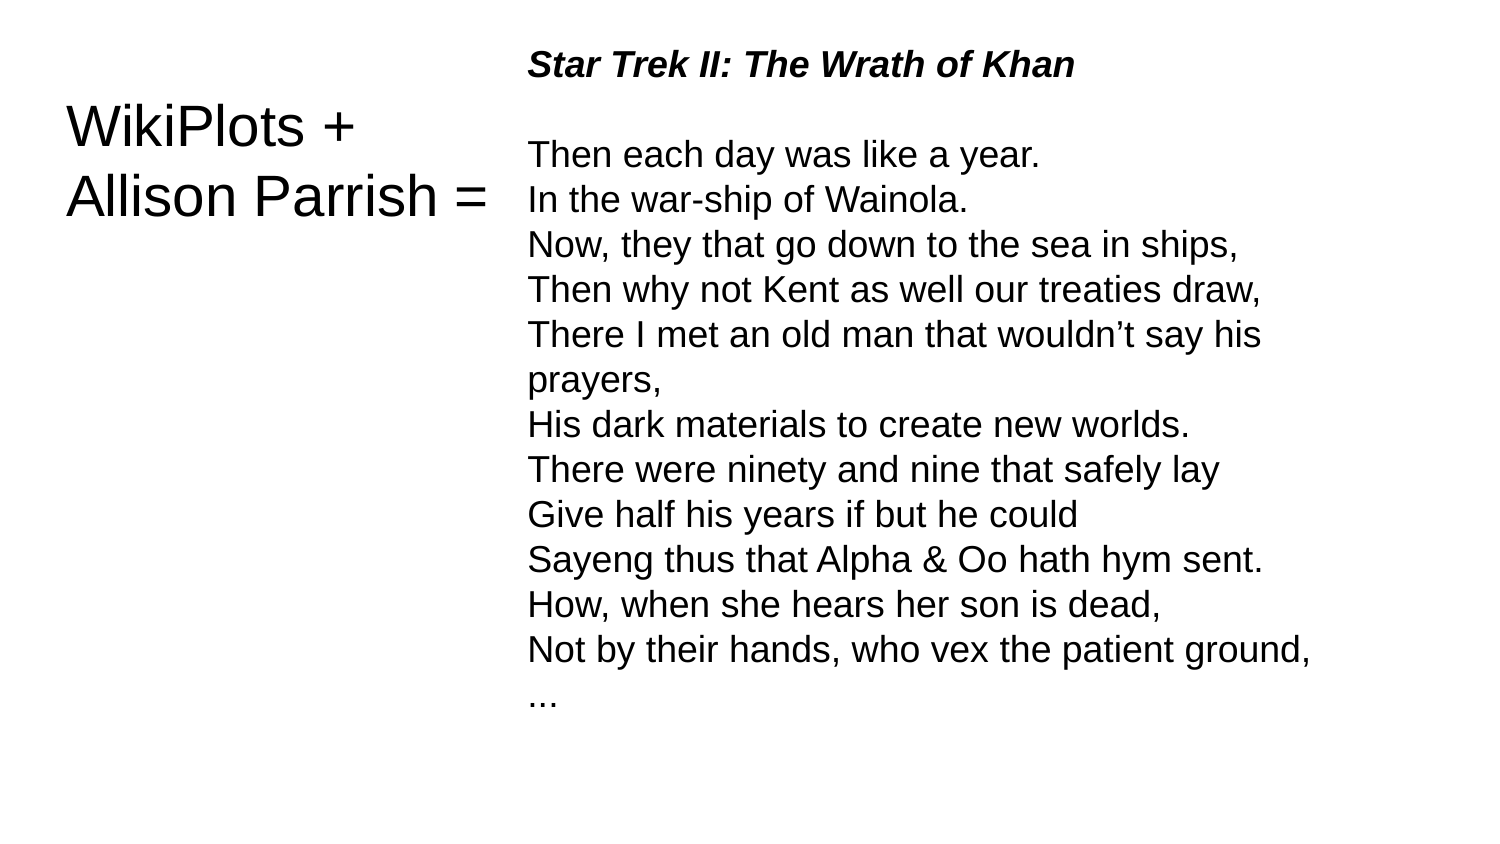

Star Trek II: The Wrath of Khan
Then each day was like a year.
In the war-ship of Wainola.
Now, they that go down to the sea in ships,
Then why not Kent as well our treaties draw,
There I met an old man that wouldn’t say his prayers,
His dark materials to create new worlds.
There were ninety and nine that safely lay
Give half his years if but he could
Sayeng thus that Alpha & Oo hath hym sent.
How, when she hears her son is dead,
Not by their hands, who vex the patient ground,
...
# WikiPlots + Allison Parrish =